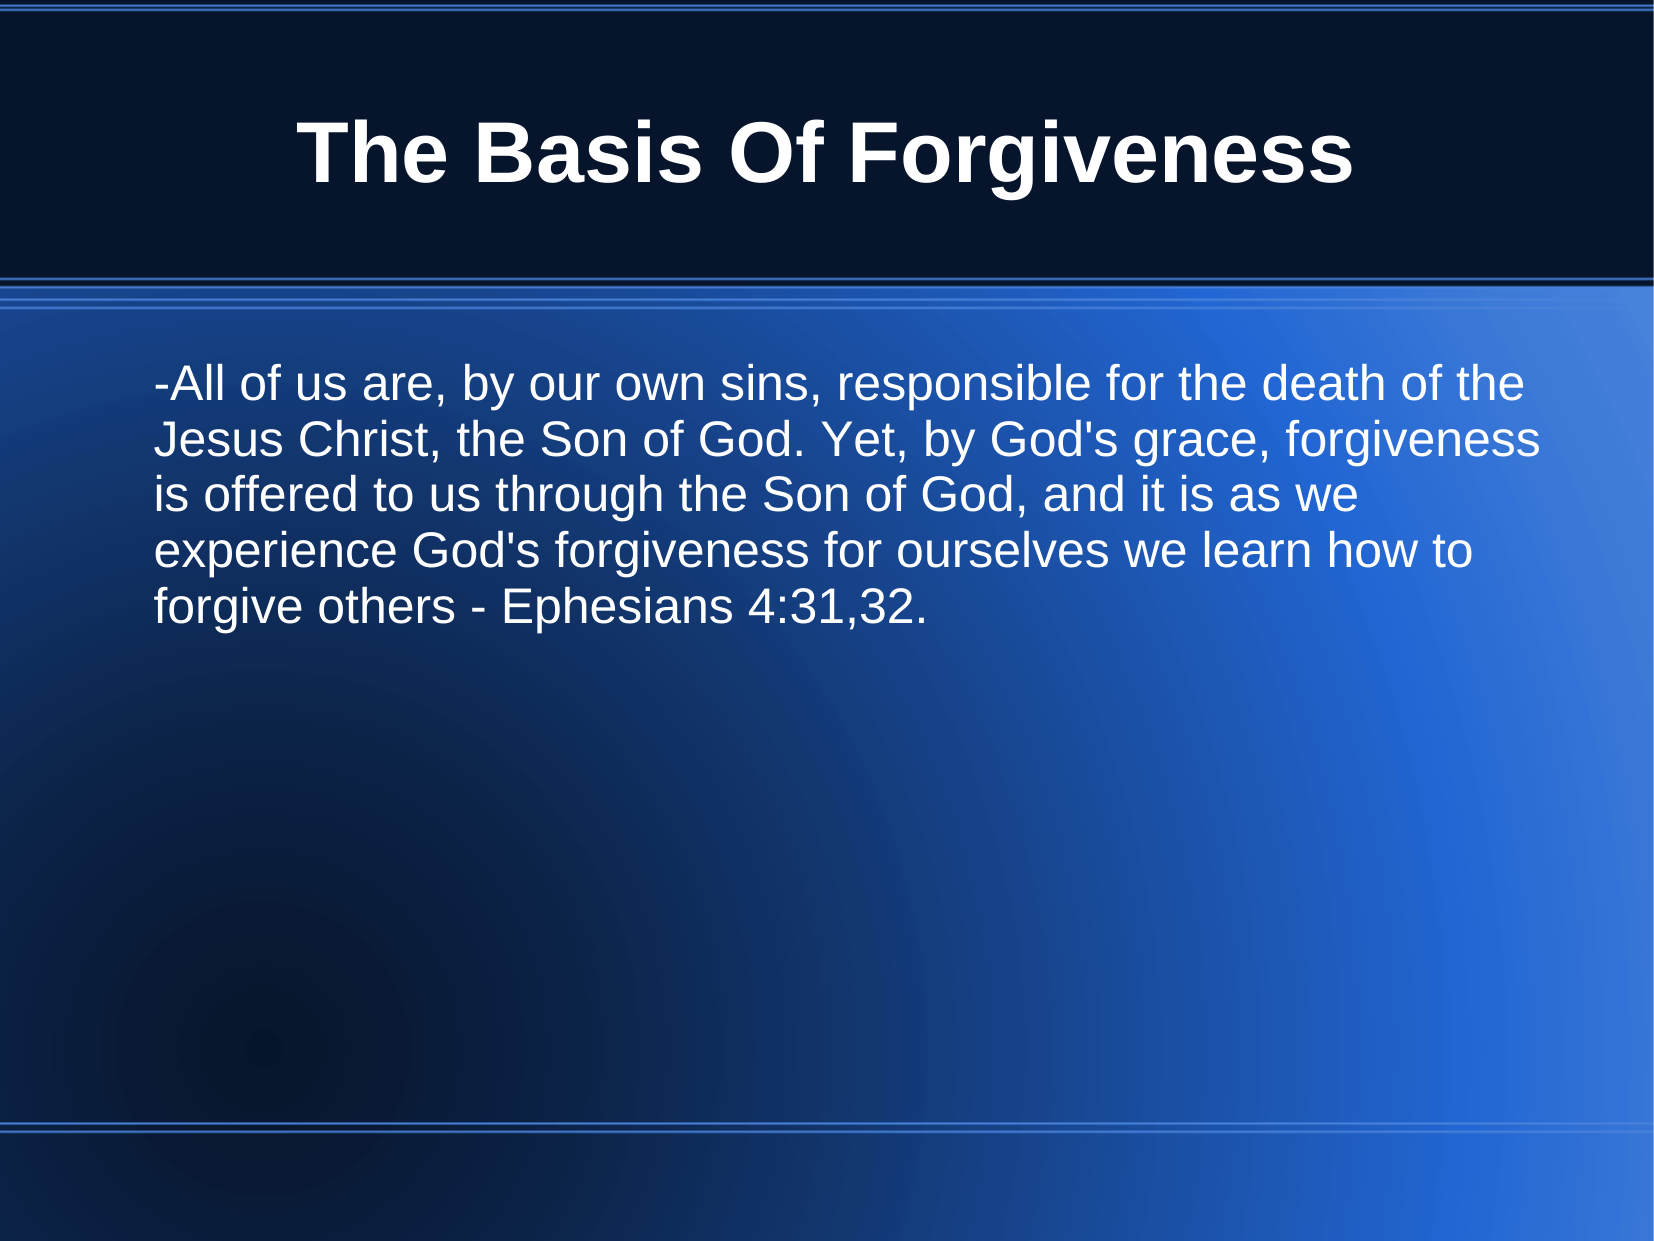

# The Basis Of Forgiveness
-All of us are, by our own sins, responsible for the death of the Jesus Christ, the Son of God. Yet, by God's grace, forgiveness is offered to us through the Son of God, and it is as we experience God's forgiveness for ourselves we learn how to forgive others - Ephesians 4:31,32.